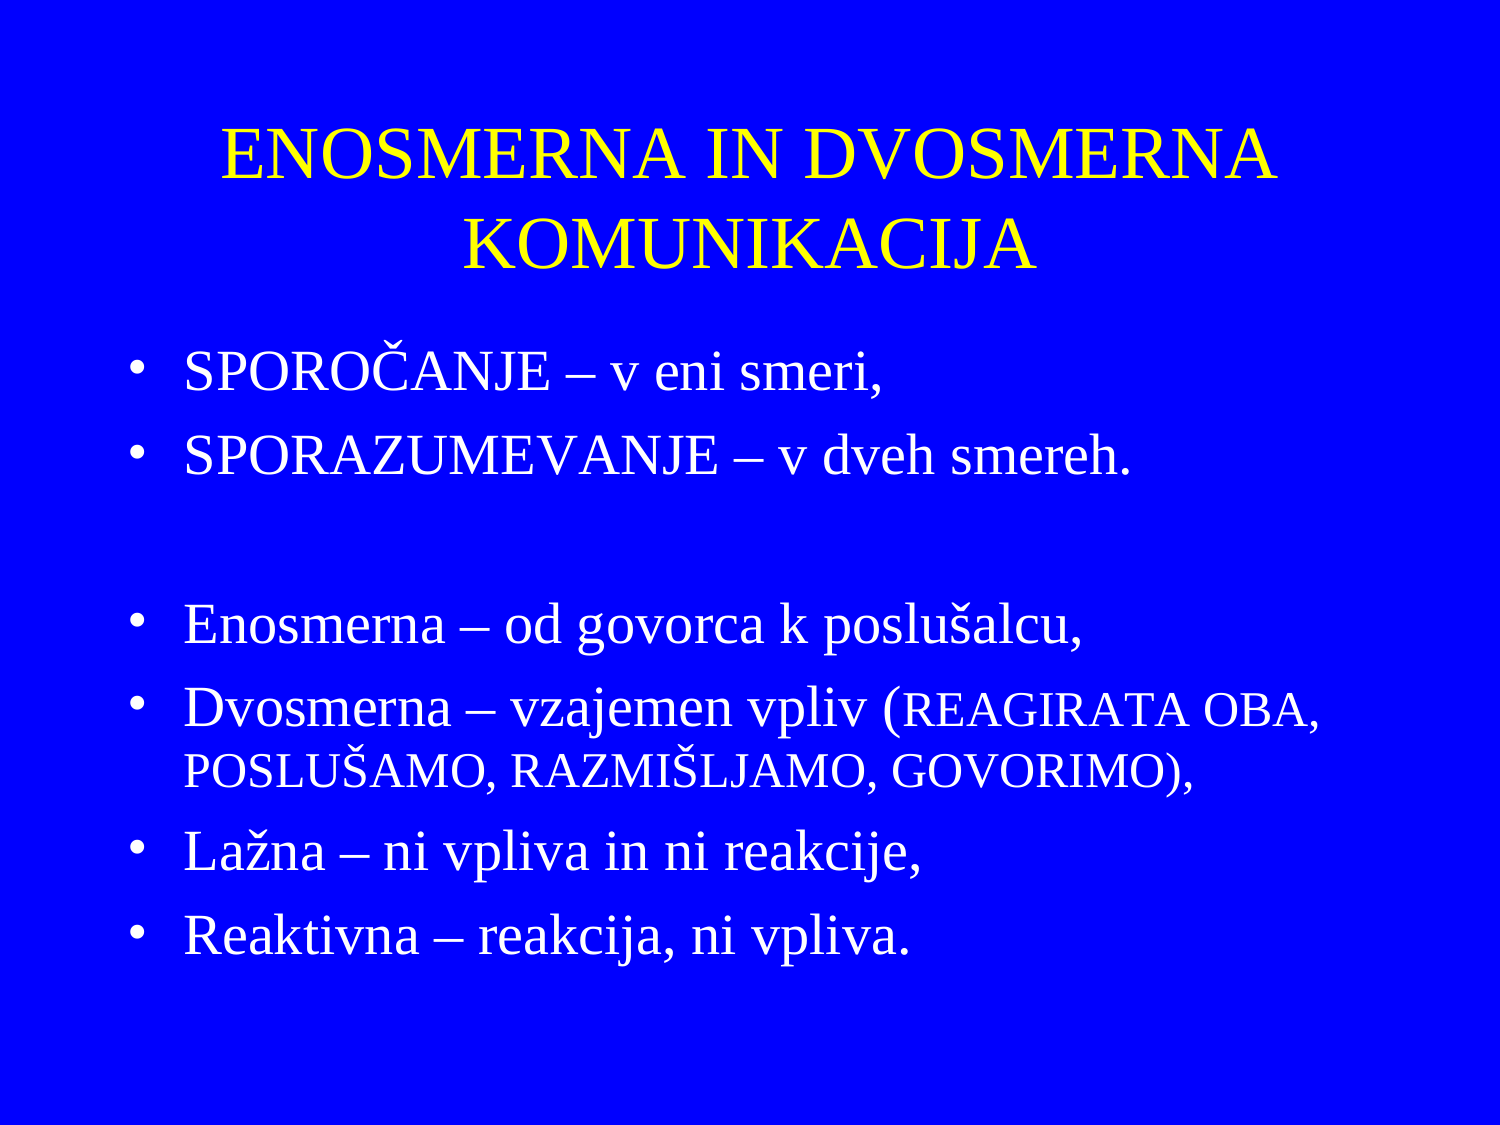

# ENOSMERNA IN DVOSMERNA KOMUNIKACIJA
SPOROČANJE – v eni smeri,
SPORAZUMEVANJE – v dveh smereh.
Enosmerna – od govorca k poslušalcu,
Dvosmerna – vzajemen vpliv (REAGIRATA OBA, POSLUŠAMO, RAZMIŠLJAMO, GOVORIMO),
Lažna – ni vpliva in ni reakcije,
Reaktivna – reakcija, ni vpliva.